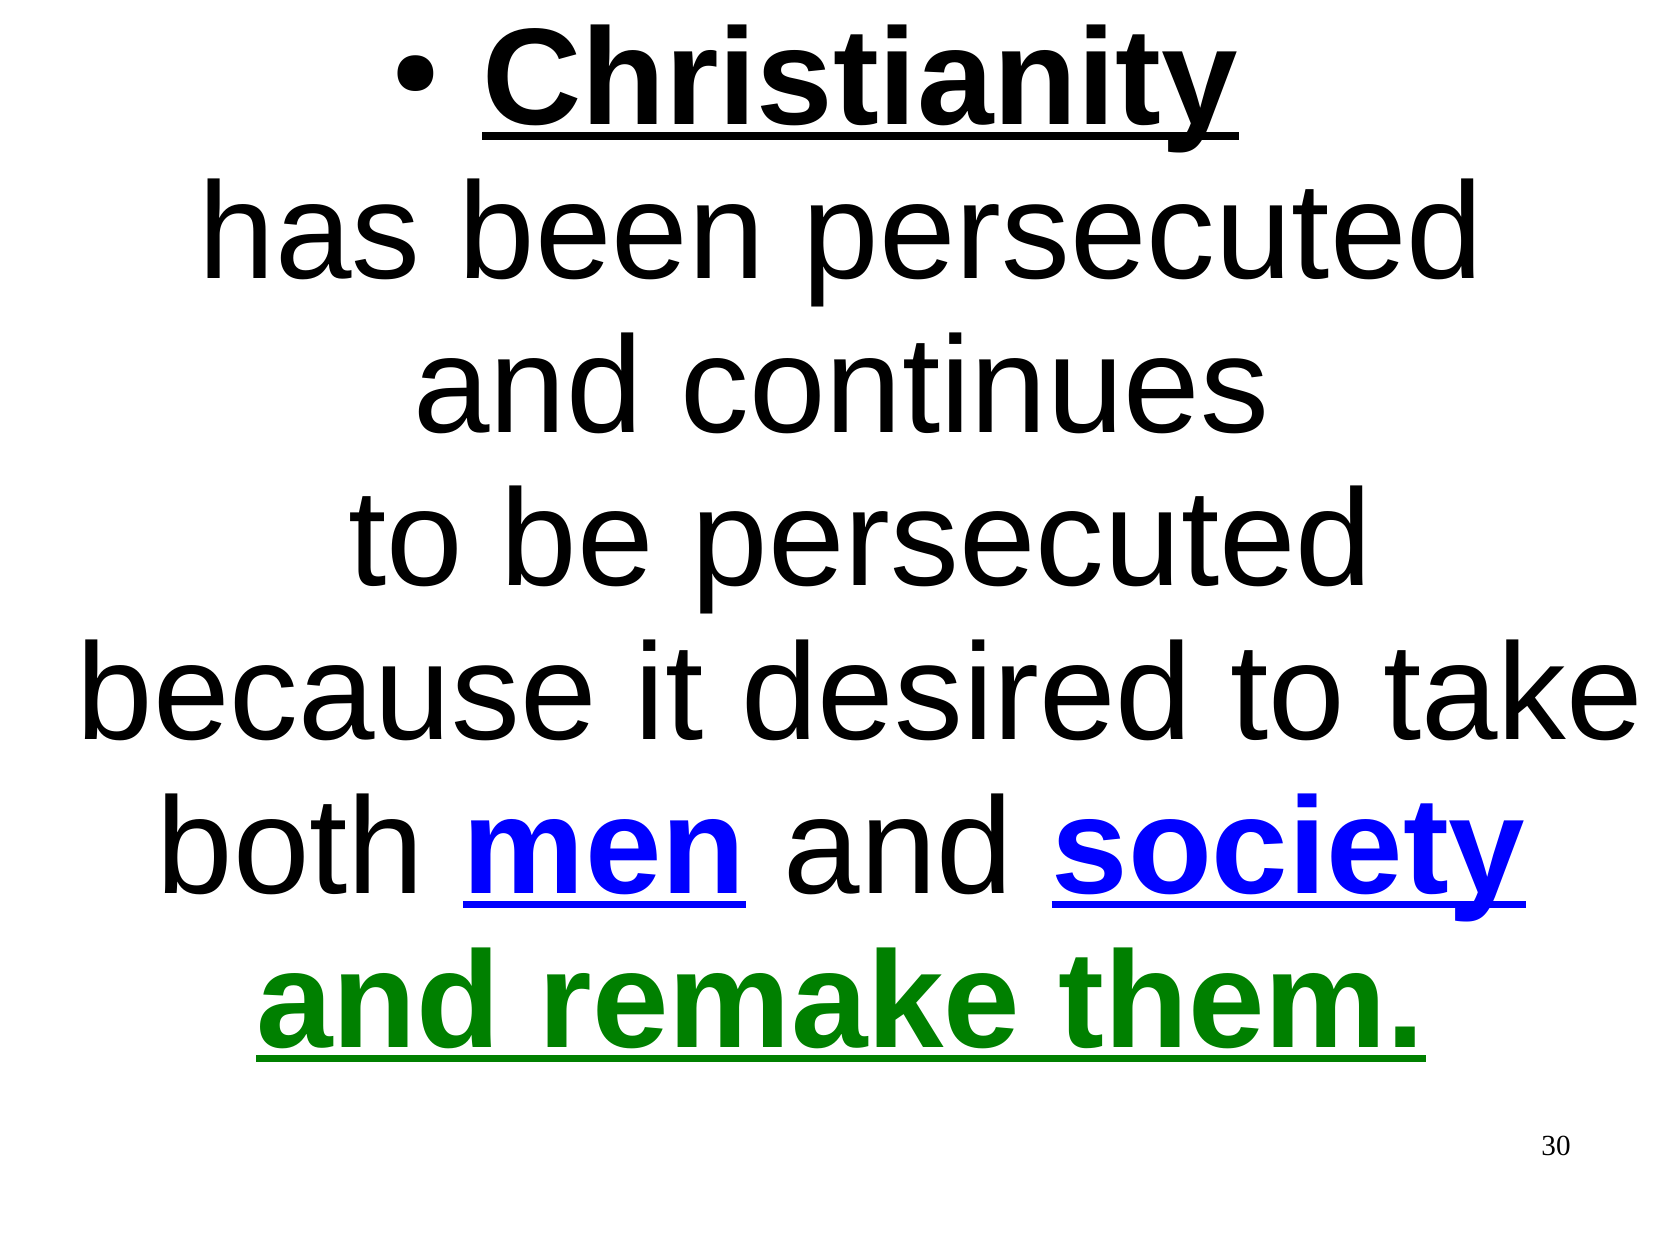

# Christianity has been persecuted and continues to be persecuted because it desired to take both men and society and remake them.
30